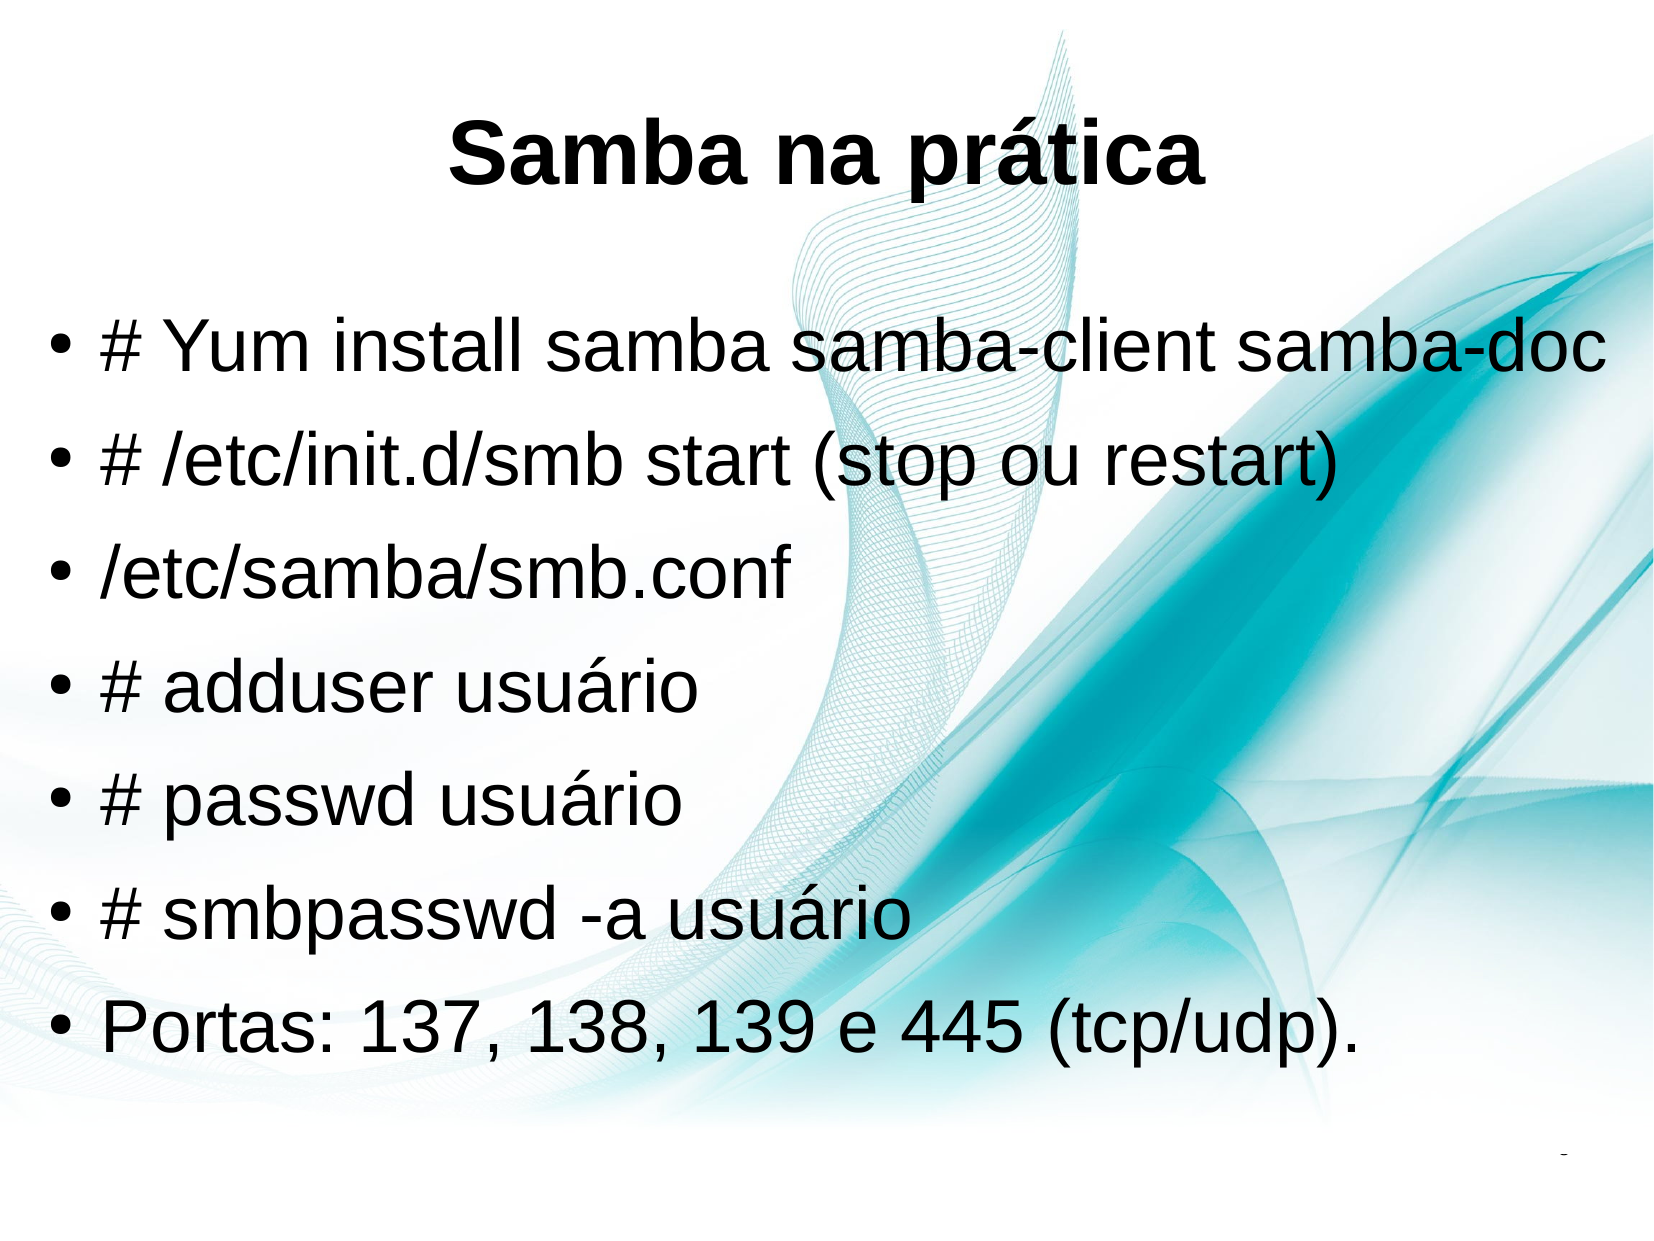

# Samba na prática
# Yum install samba samba-client samba-doc
# /etc/init.d/smb start (stop ou restart)
/etc/samba/smb.conf
# adduser usuário
# passwd usuário
# smbpasswd -a usuário
Portas: 137, 138, 139 e 445 (tcp/udp).
6